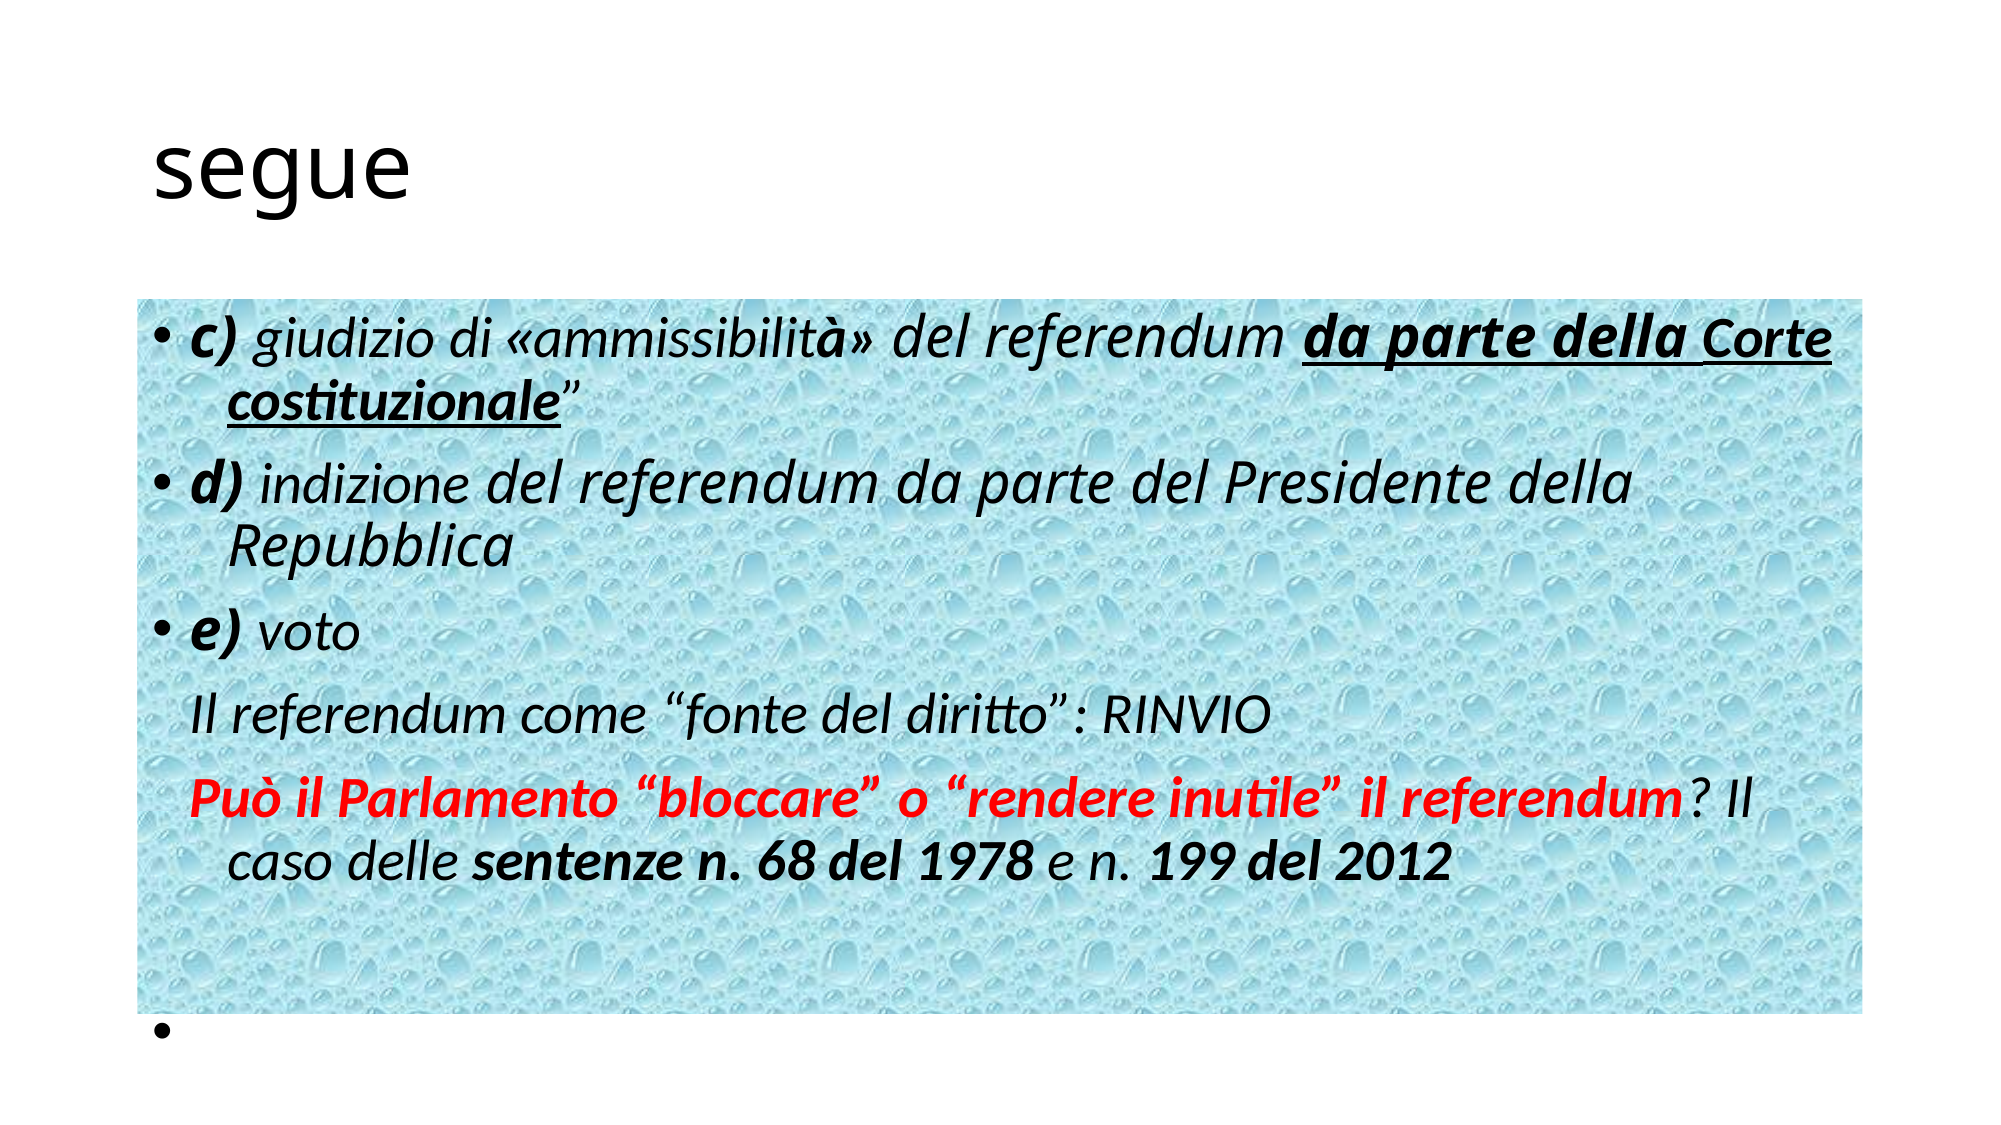

# segue
c) giudizio di «ammissibilità» del referendum da parte della Corte costituzionale”
d) indizione del referendum da parte del Presidente della Repubblica
e) voto
Il referendum come “fonte del diritto”: RINVIO
Può il Parlamento “bloccare” o “rendere inutile” il referendum? Il caso delle sentenze n. 68 del 1978 e n. 199 del 2012